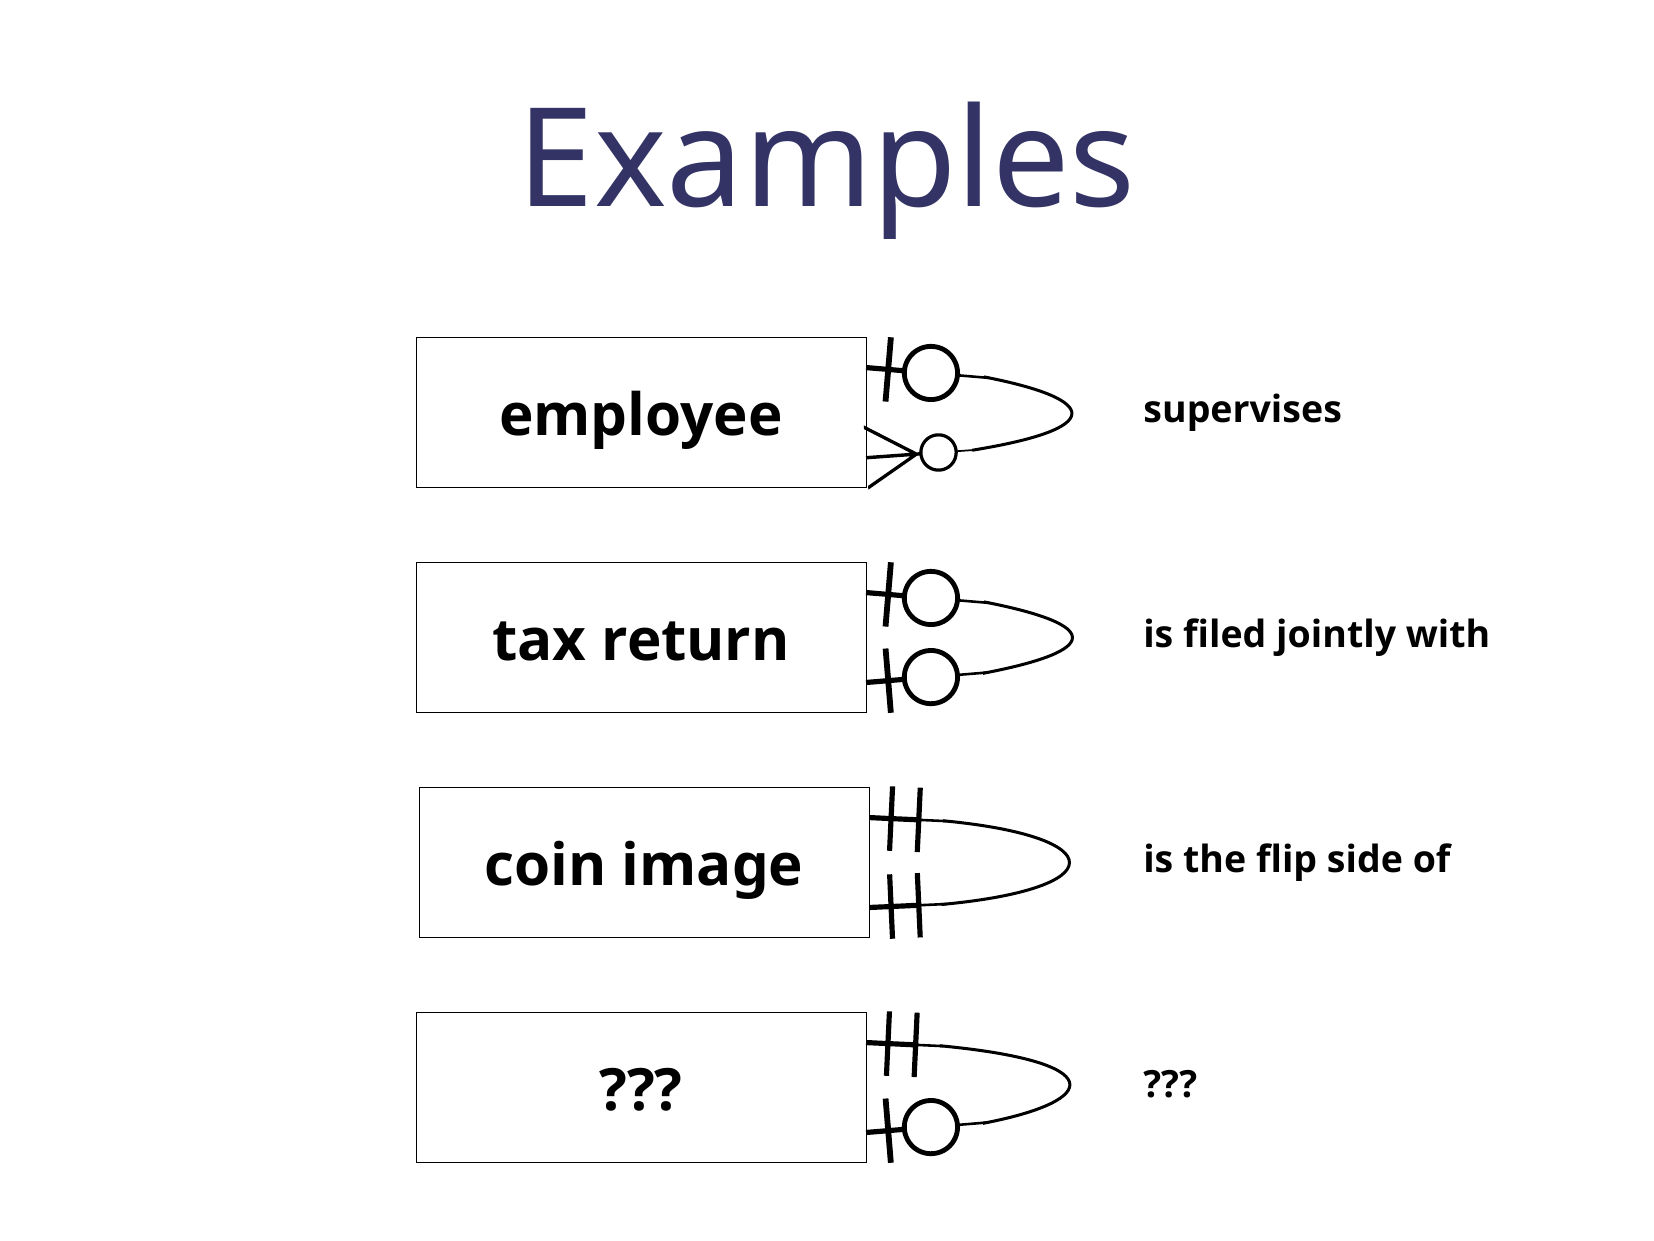

# Examples
employee
supervises
tax return
is filed jointly with
coin image
is the flip side of
???
???